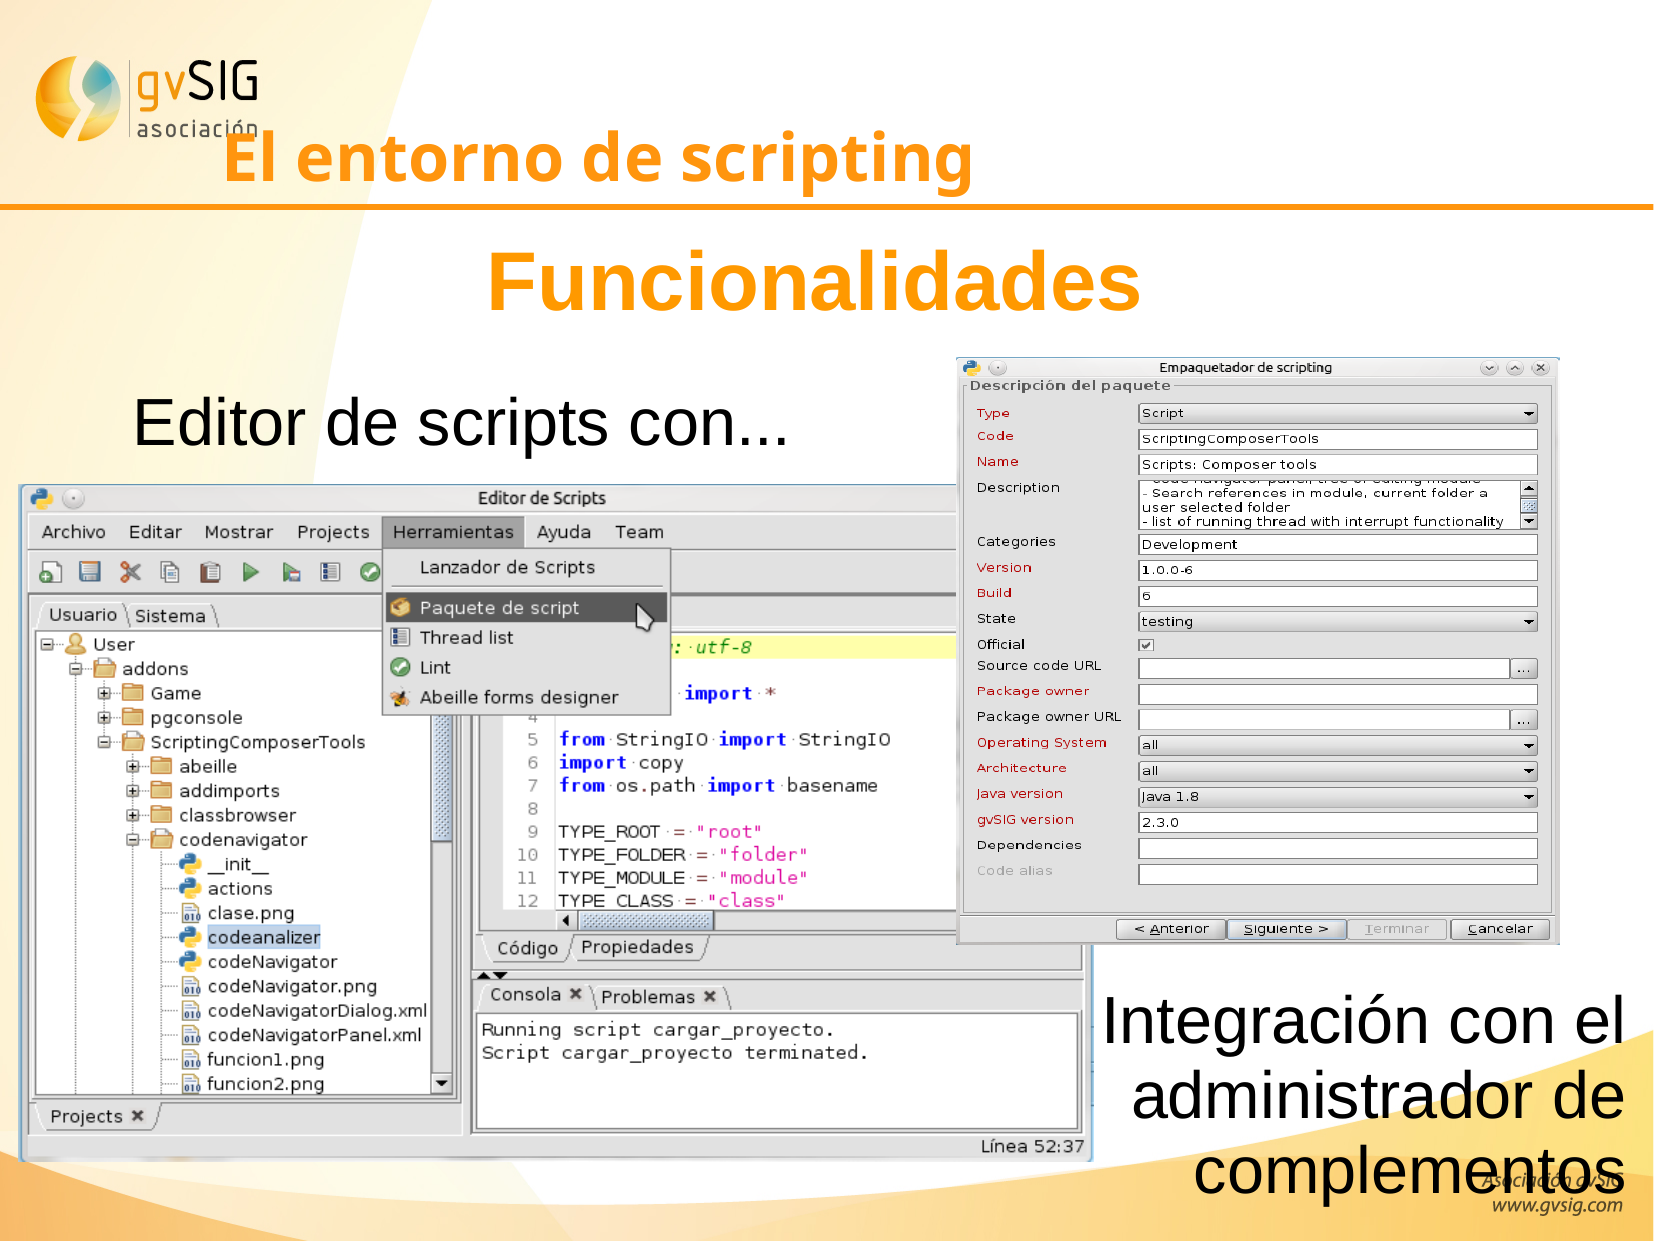

# El entorno de scripting
Funcionalidades
Editor de scripts con...
Integración con el
administrador de
complementos